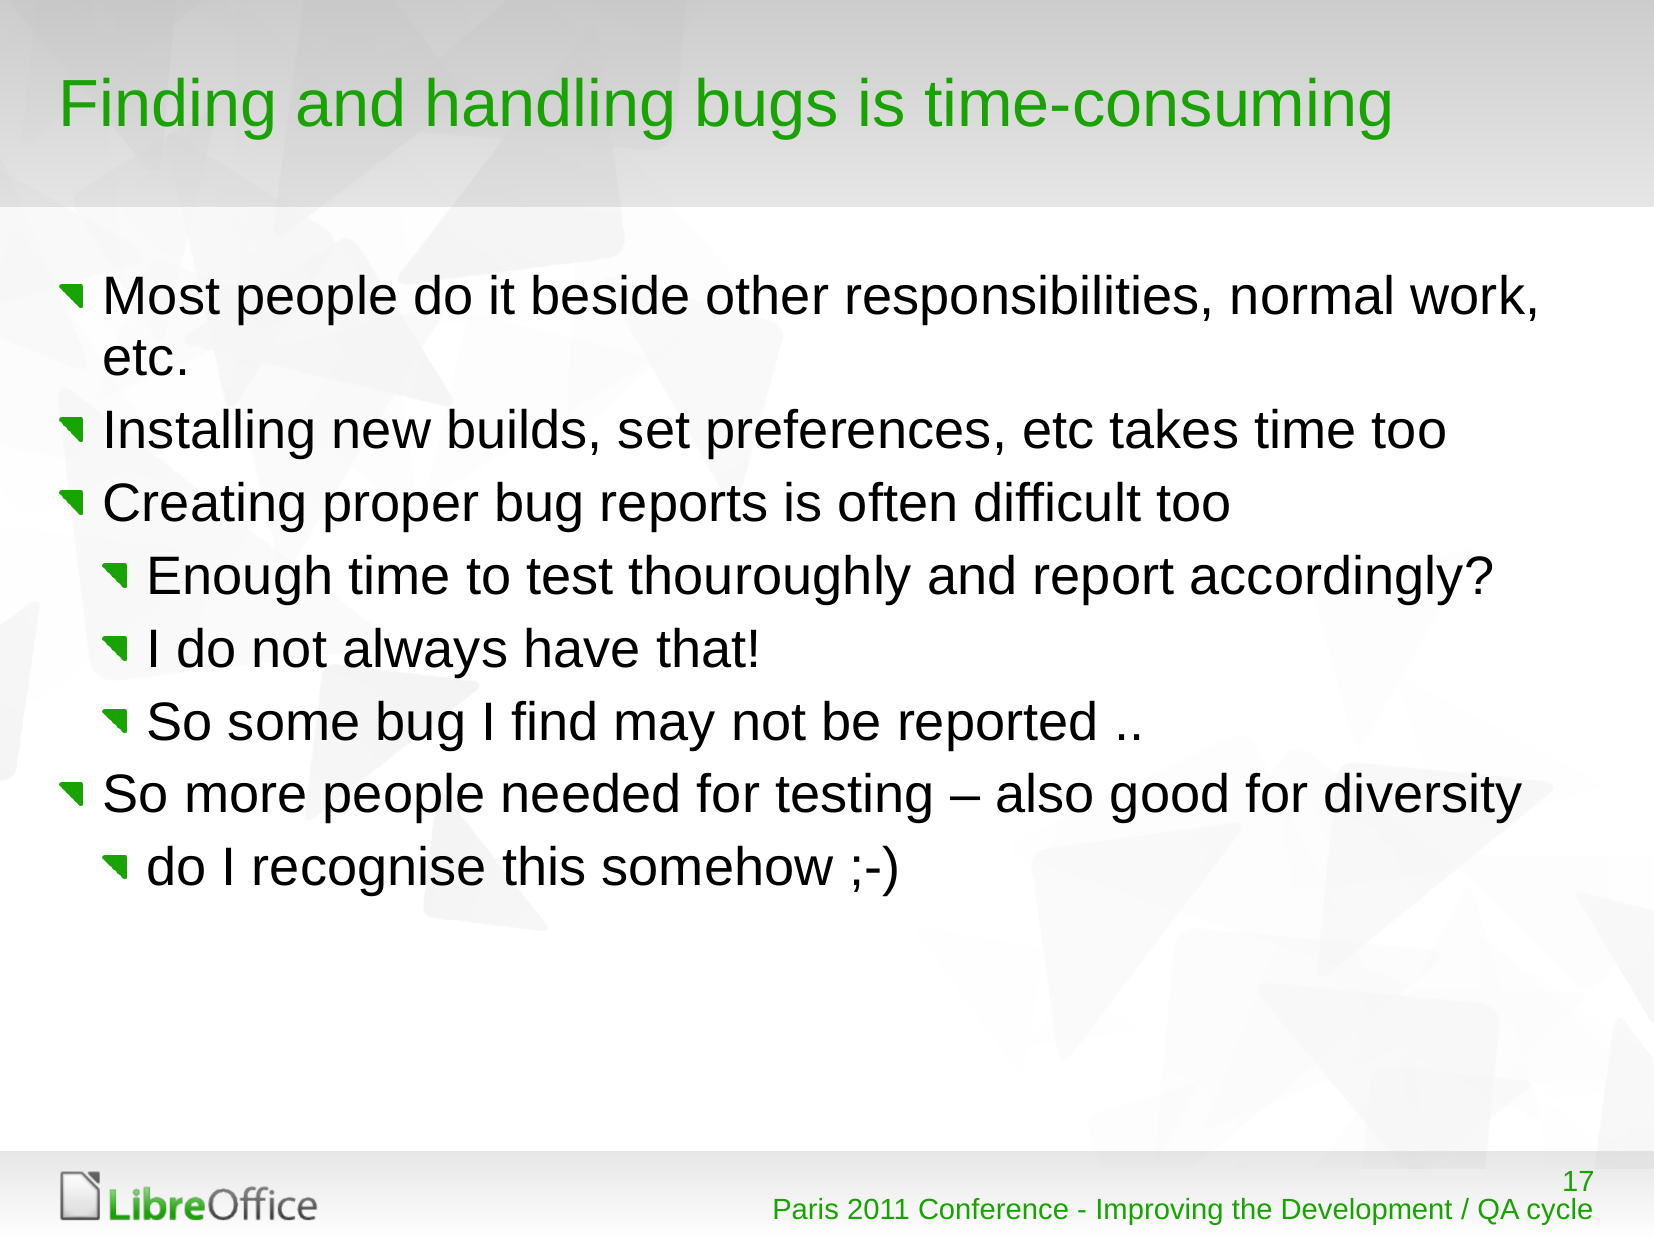

# Finding and handling bugs is time-consuming
Most people do it beside other responsibilities, normal work, etc.
Installing new builds, set preferences, etc takes time too
Creating proper bug reports is often difficult too
Enough time to test thouroughly and report accordingly?
I do not always have that!
So some bug I find may not be reported ..
So more people needed for testing – also good for diversity
do I recognise this somehow ;-)
17
Paris 2011 Conference - Improving the Development / QA cycle